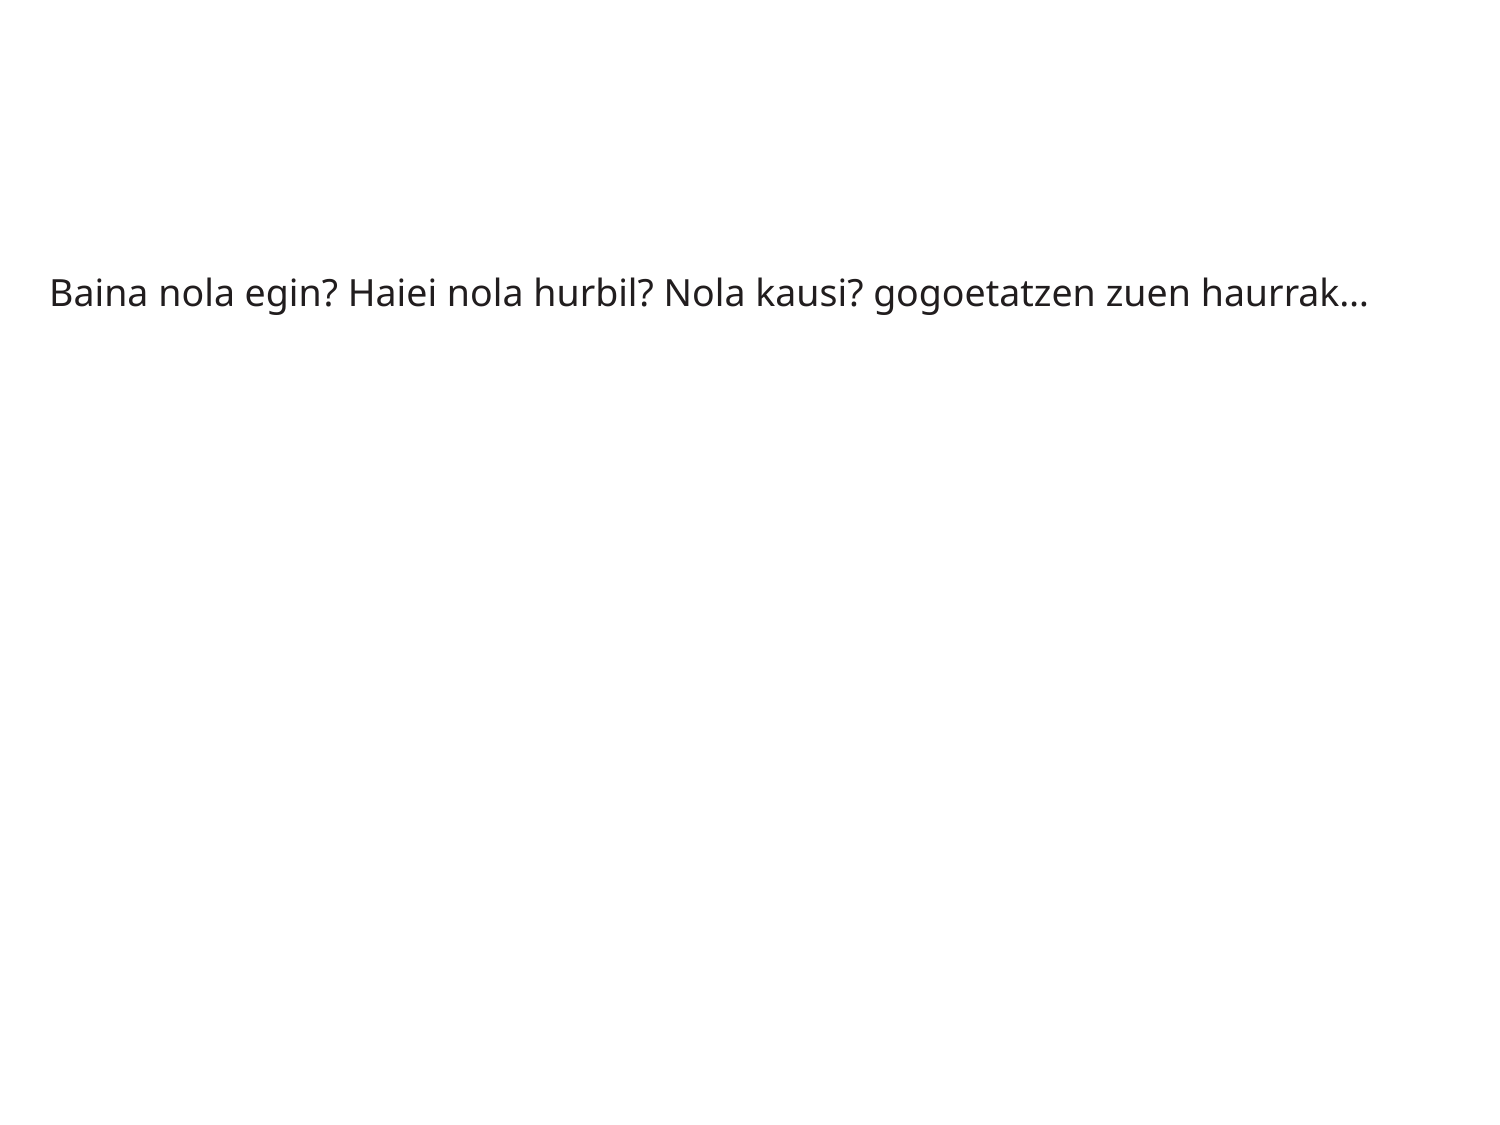

Baina nola egin? Haiei nola hurbil? Nola kausi? gogoetatzen zuen haurrak…